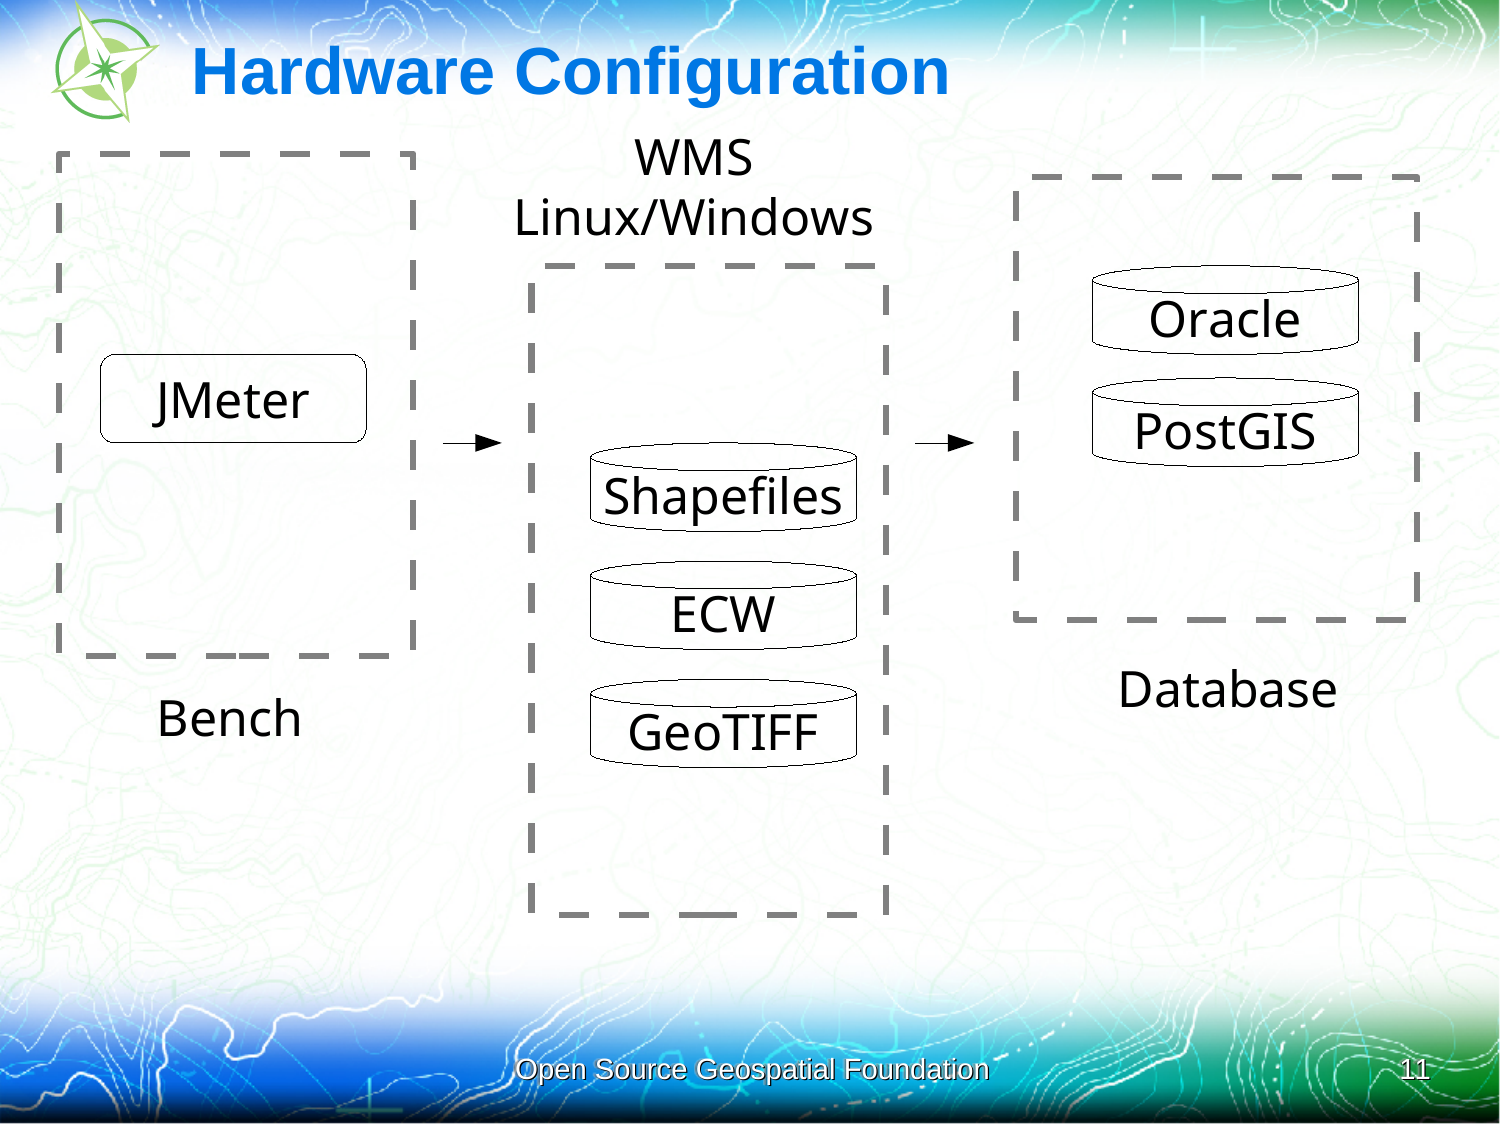

# Hardware Configuration
WMS Linux/Windows
Oracle
JMeter
PostGIS
Shapefiles
ECW
Database
Bench
GeoTIFF
Open Source Geospatial Foundation
11